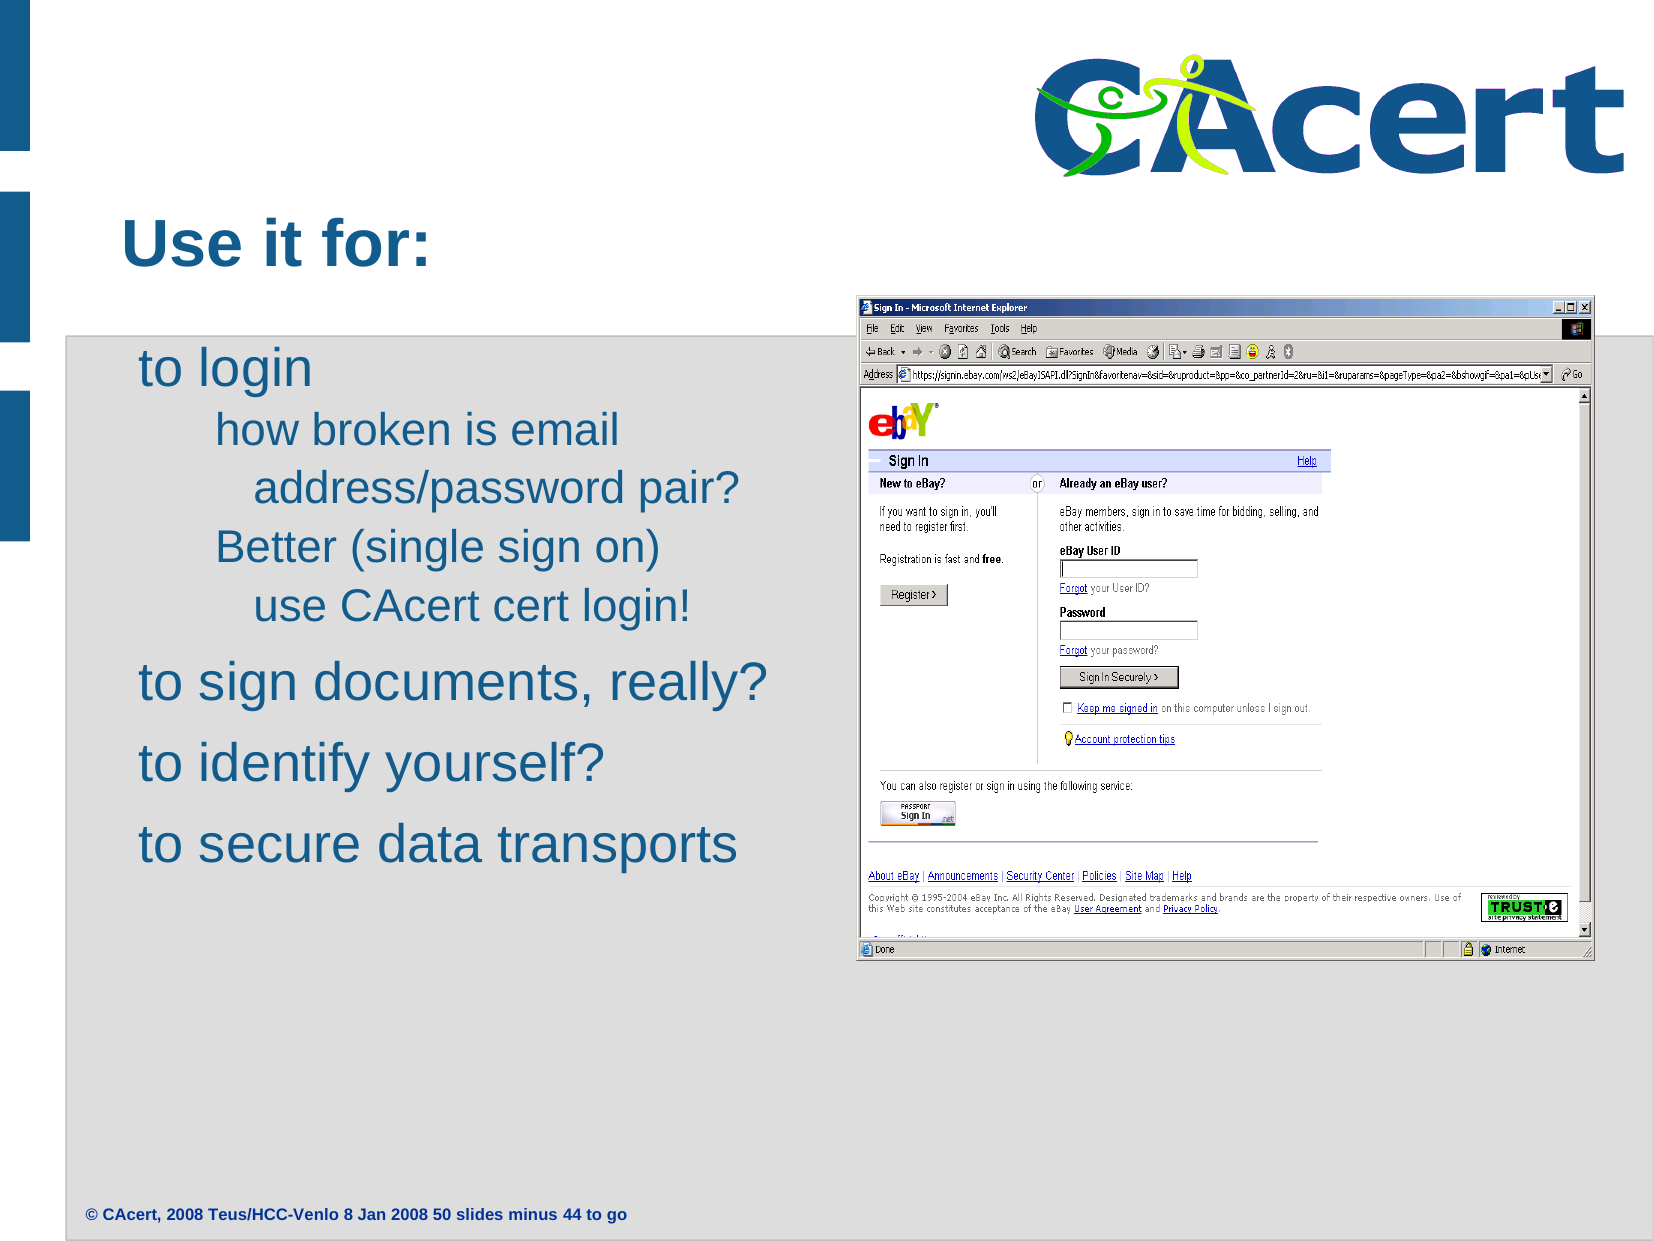

# Use it for:
to login
how broken is email
 address/password pair?
Better (single sign on)‏
 use CAcert cert login!
to sign documents, really?
to identify yourself?
to secure data transports